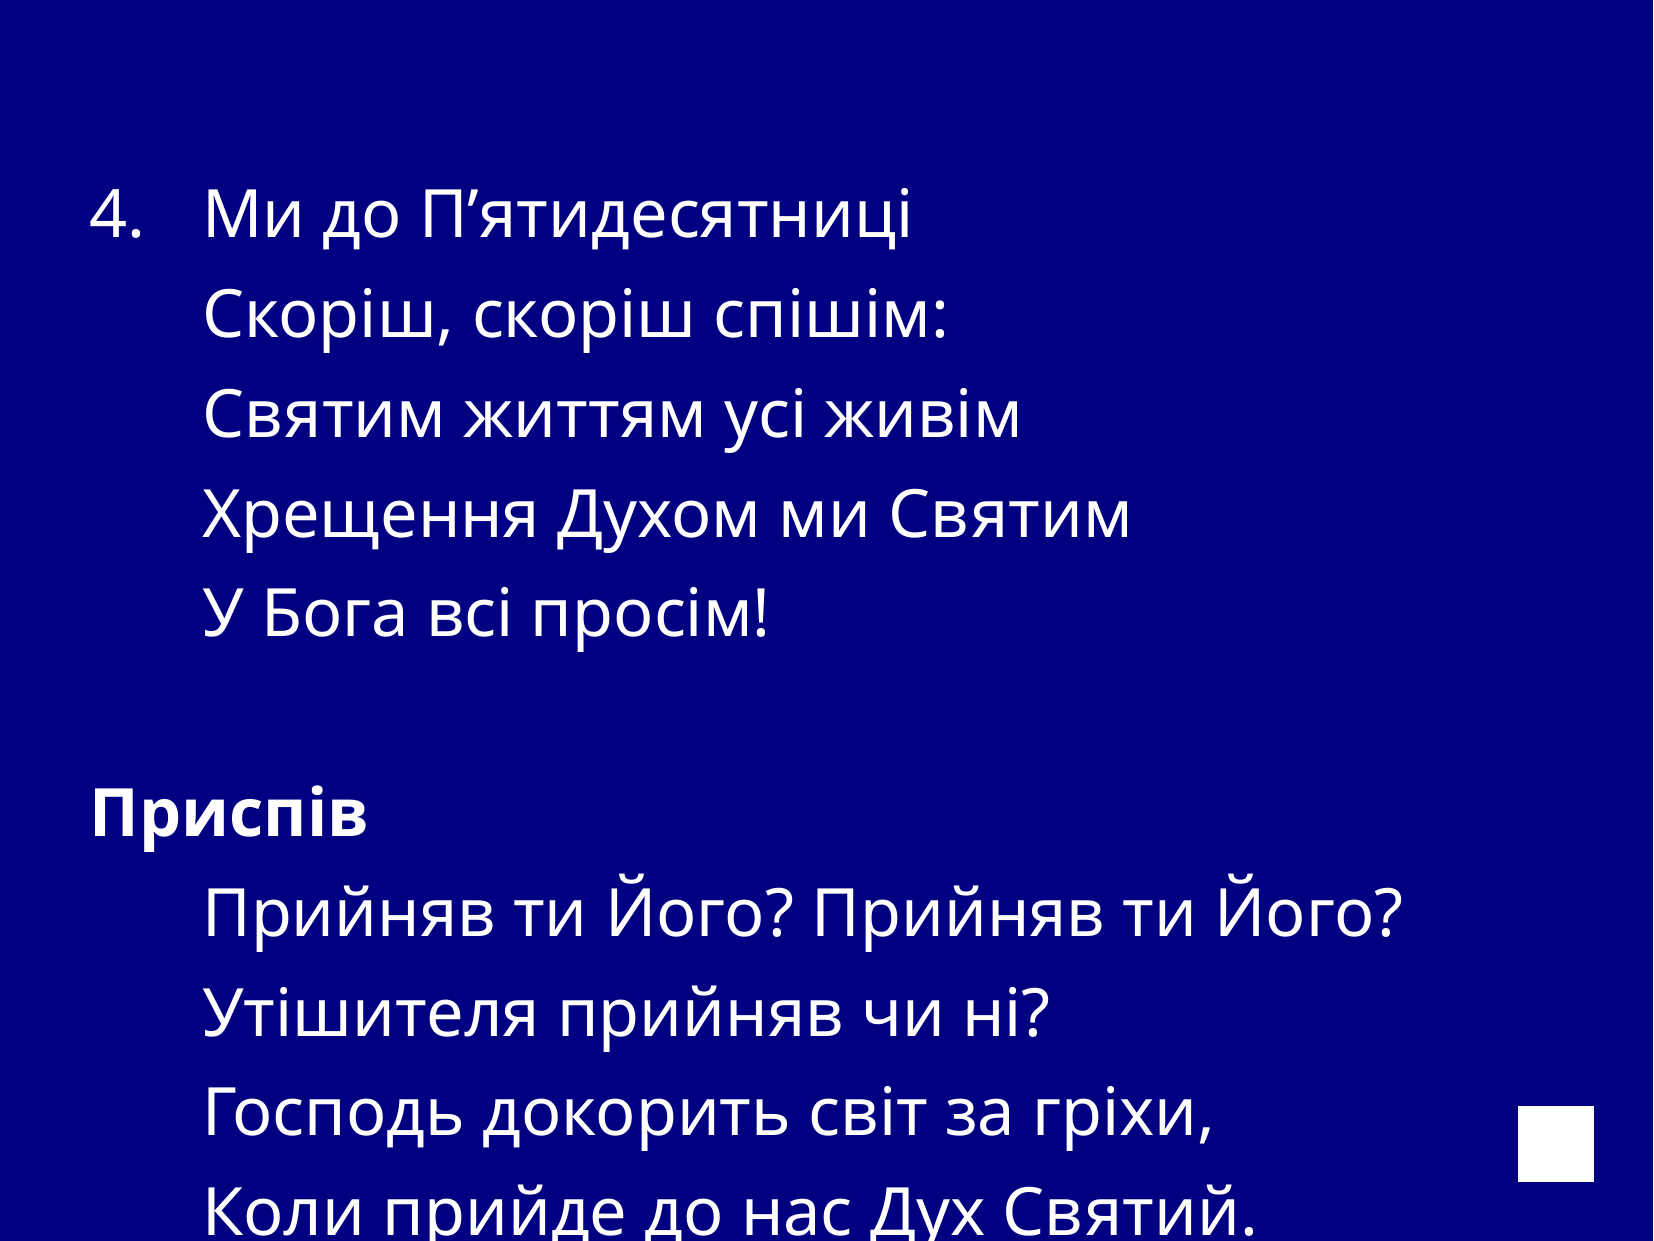

4.	Ми до П’ятидесятниці
	Скоріш, скоріш спішім:
	Святим життям усі живім
	Хрещення Духом ми Святим
	У Бога всі просім!
Приспів
	Прийняв ти Його? Прийняв ти Його?
	Утішителя прийняв чи ні?
	Господь докорить світ за гріхи,
	Коли прийде до нас Дух Святий.